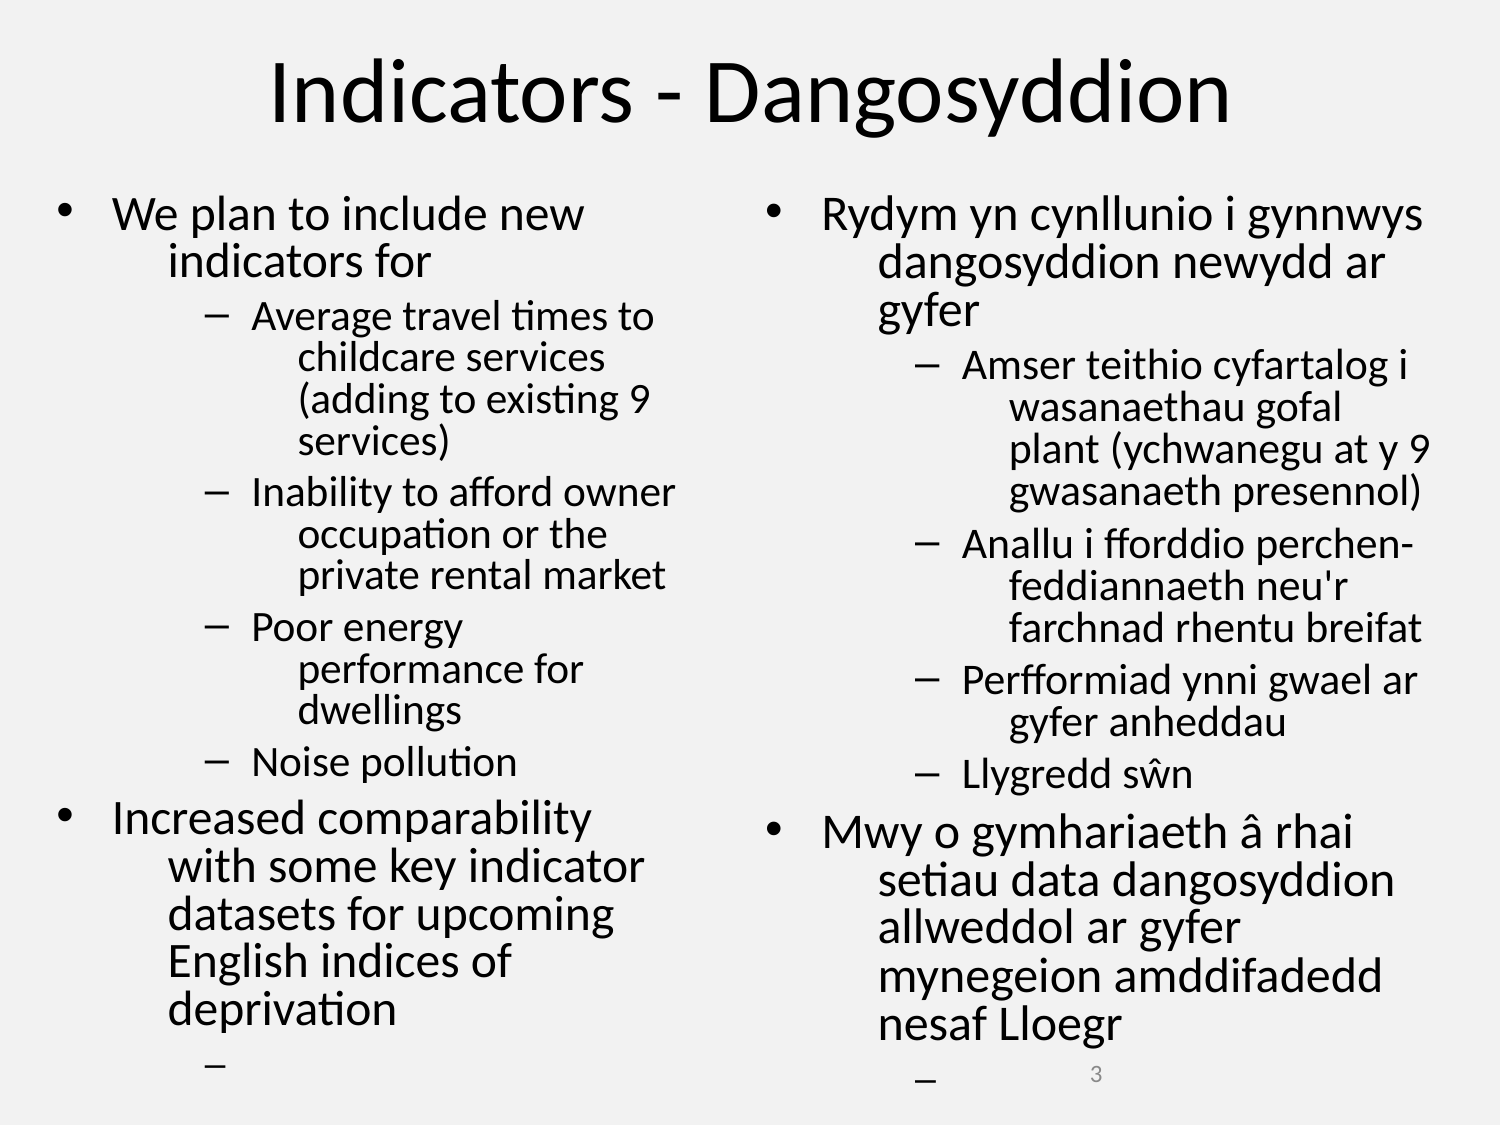

# Indicators - Dangosyddion
We plan to include new indicators for
Average travel times to childcare services (adding to existing 9 services)
Inability to afford owner occupation or the private rental market
Poor energy performance for dwellings
Noise pollution
Increased comparability with some key indicator datasets for upcoming English indices of deprivation
Rydym yn cynllunio i gynnwys dangosyddion newydd ar gyfer
Amser teithio cyfartalog i wasanaethau gofal plant (ychwanegu at y 9 gwasanaeth presennol)
Anallu i fforddio perchen-feddiannaeth neu'r farchnad rhentu breifat
Perfformiad ynni gwael ar gyfer anheddau
Llygredd sŵn
Mwy o gymhariaeth â rhai setiau data dangosyddion allweddol ar gyfer mynegeion amddifadedd nesaf Lloegr